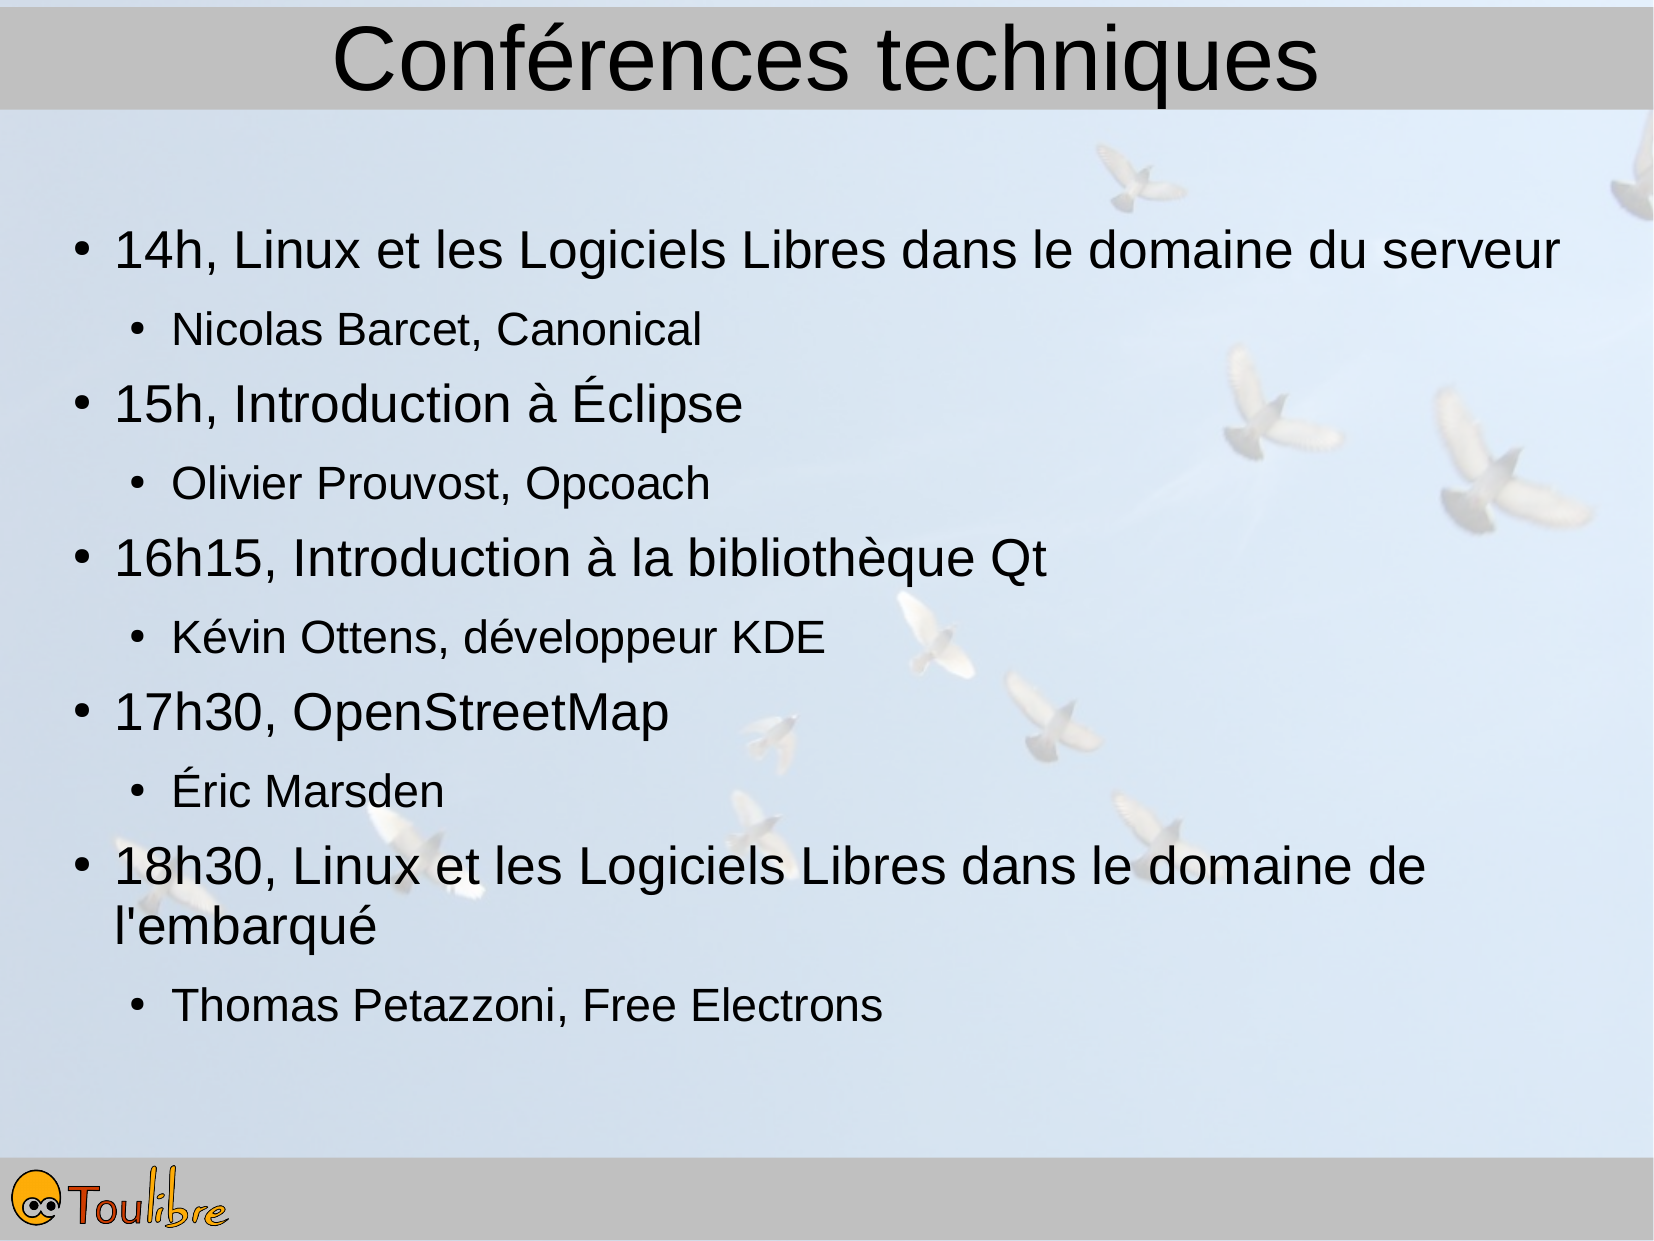

# Conférences techniques
14h, Linux et les Logiciels Libres dans le domaine du serveur
Nicolas Barcet, Canonical
15h, Introduction à Éclipse
Olivier Prouvost, Opcoach
16h15, Introduction à la bibliothèque Qt
Kévin Ottens, développeur KDE
17h30, OpenStreetMap
Éric Marsden
18h30, Linux et les Logiciels Libres dans le domaine de l'embarqué
Thomas Petazzoni, Free Electrons